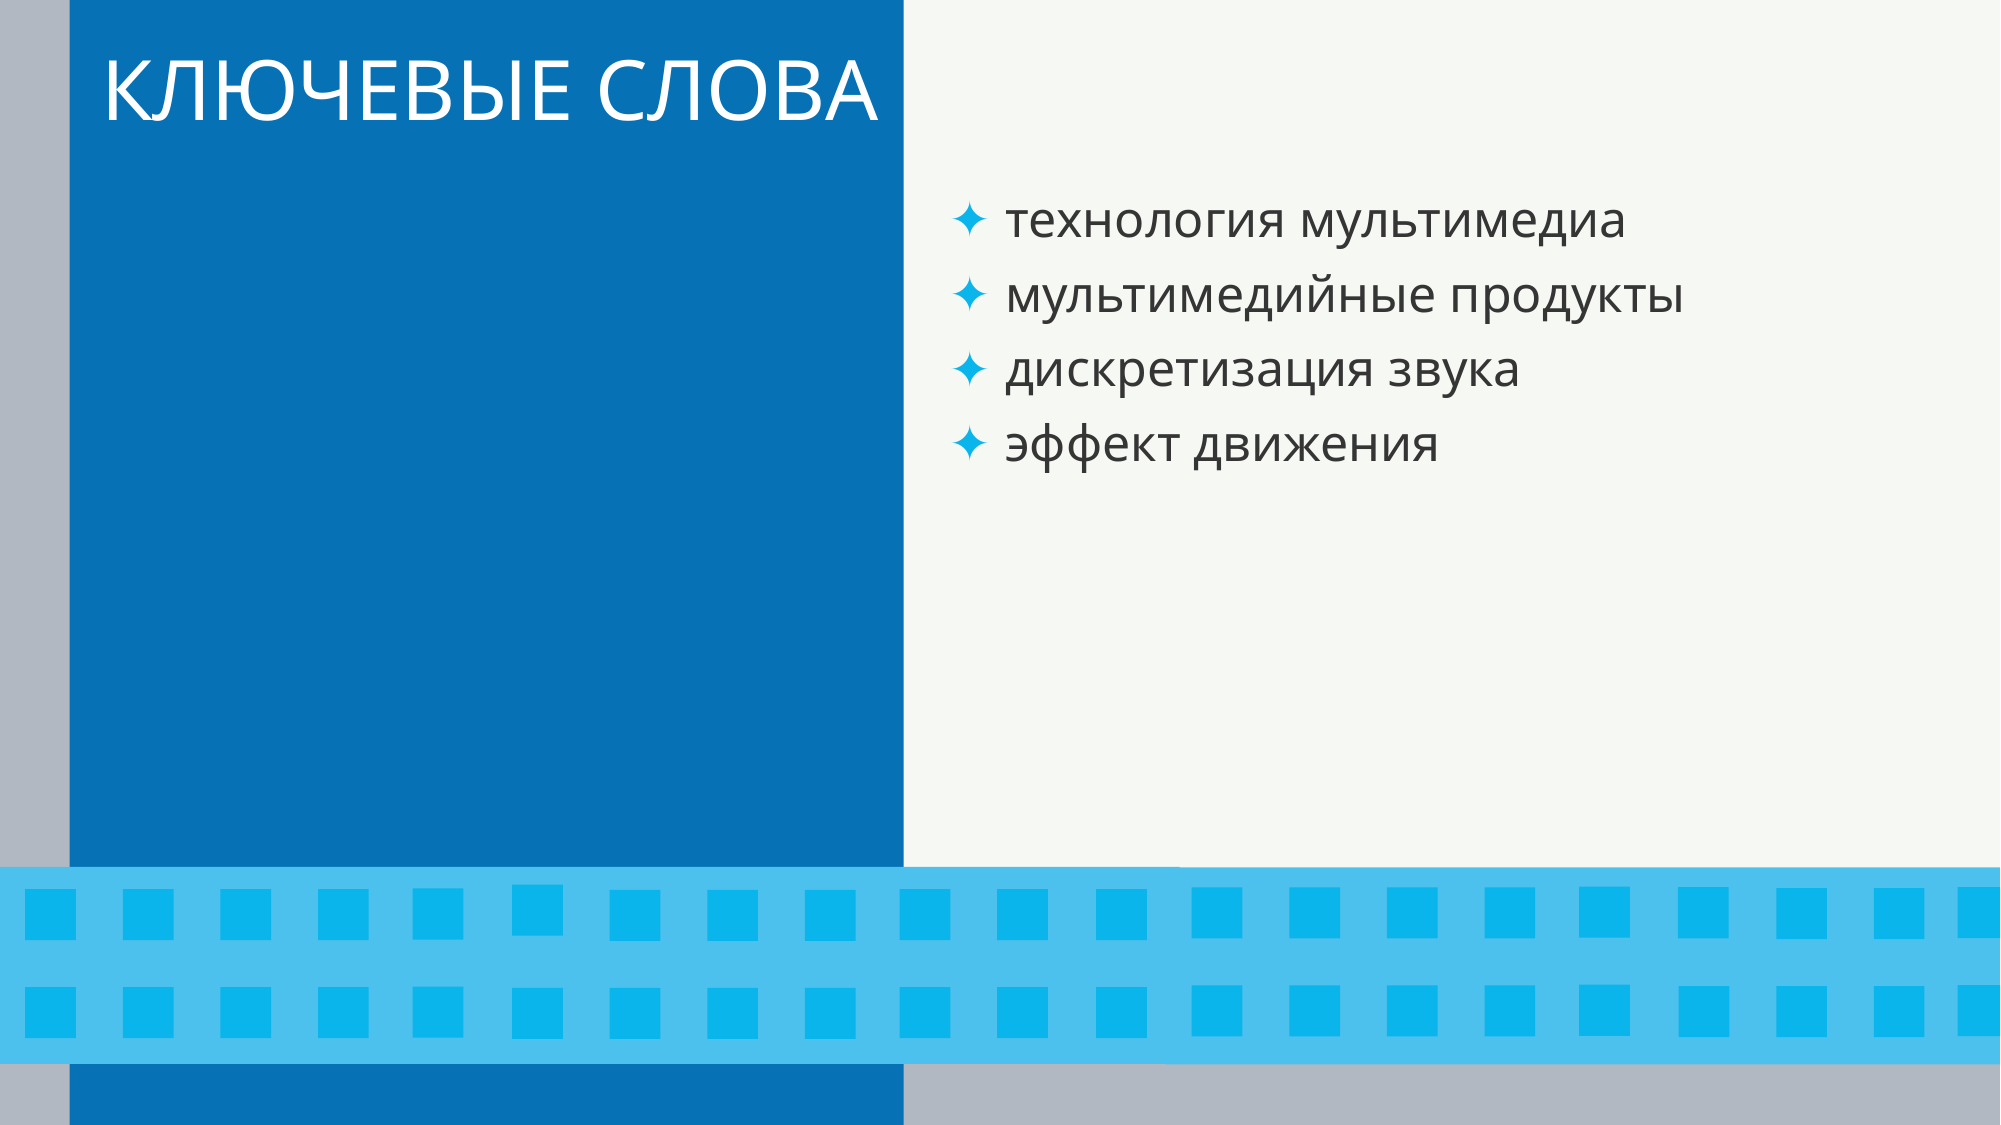

# КЛЮЧЕВЫЕ СЛОВА
технология мультимедиа
мультимедийные продукты
дискретизация звука
эффект движения